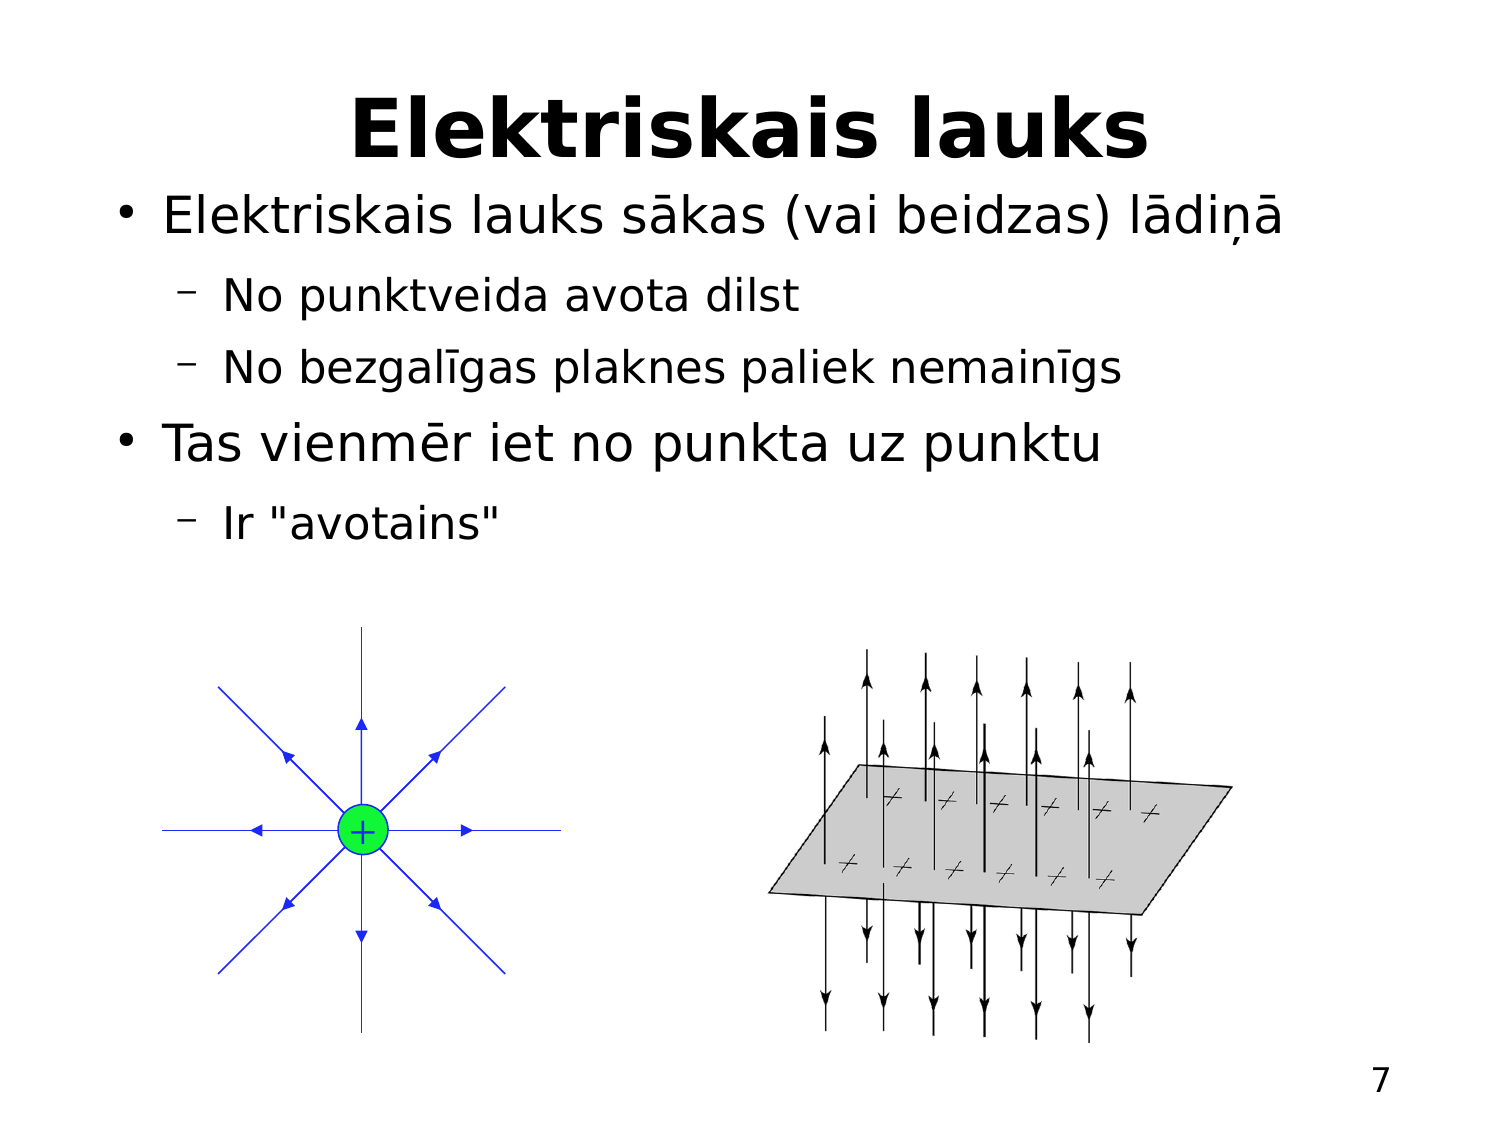

# Elektriskais lauks
Elektriskais lauks sākas (vai beidzas) lādiņā
No punktveida avota dilst
No bezgalīgas plaknes paliek nemainīgs
Tas vienmēr iet no punkta uz punktu
Ir "avotains"
+